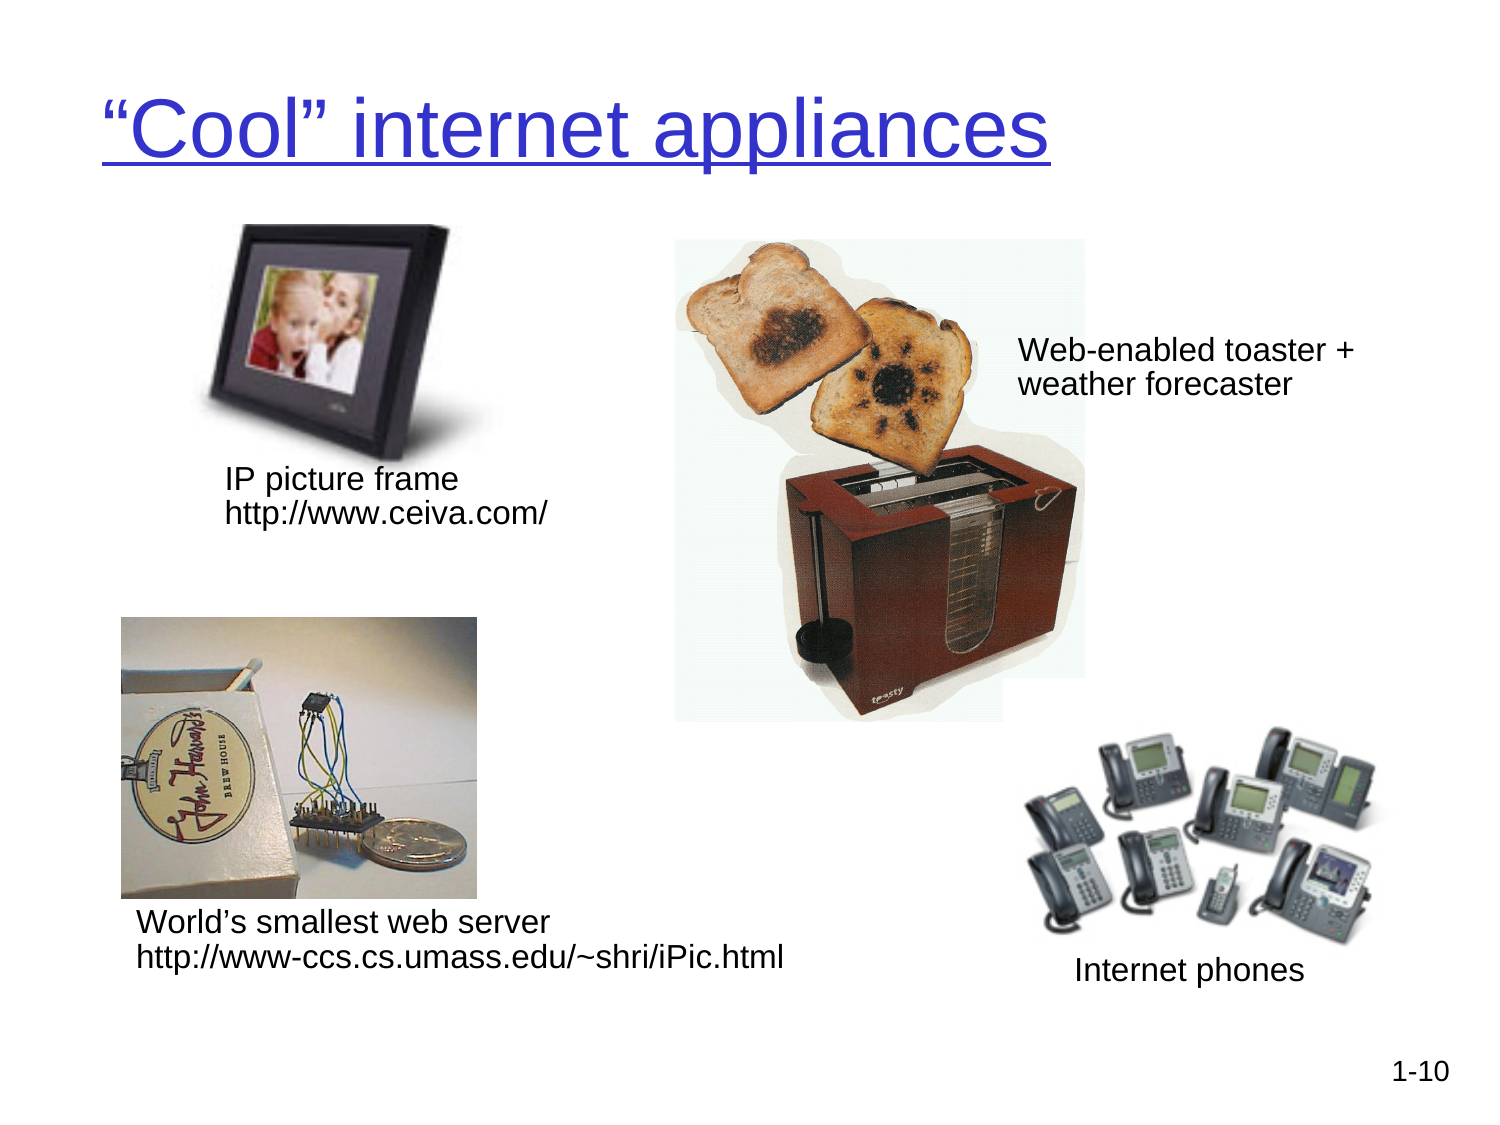

# “Cool” internet appliances
Web-enabled toaster +
weather forecaster
IP picture frame
http://www.ceiva.com/
World’s smallest web server
http://www-ccs.cs.umass.edu/~shri/iPic.html
Internet phones
10